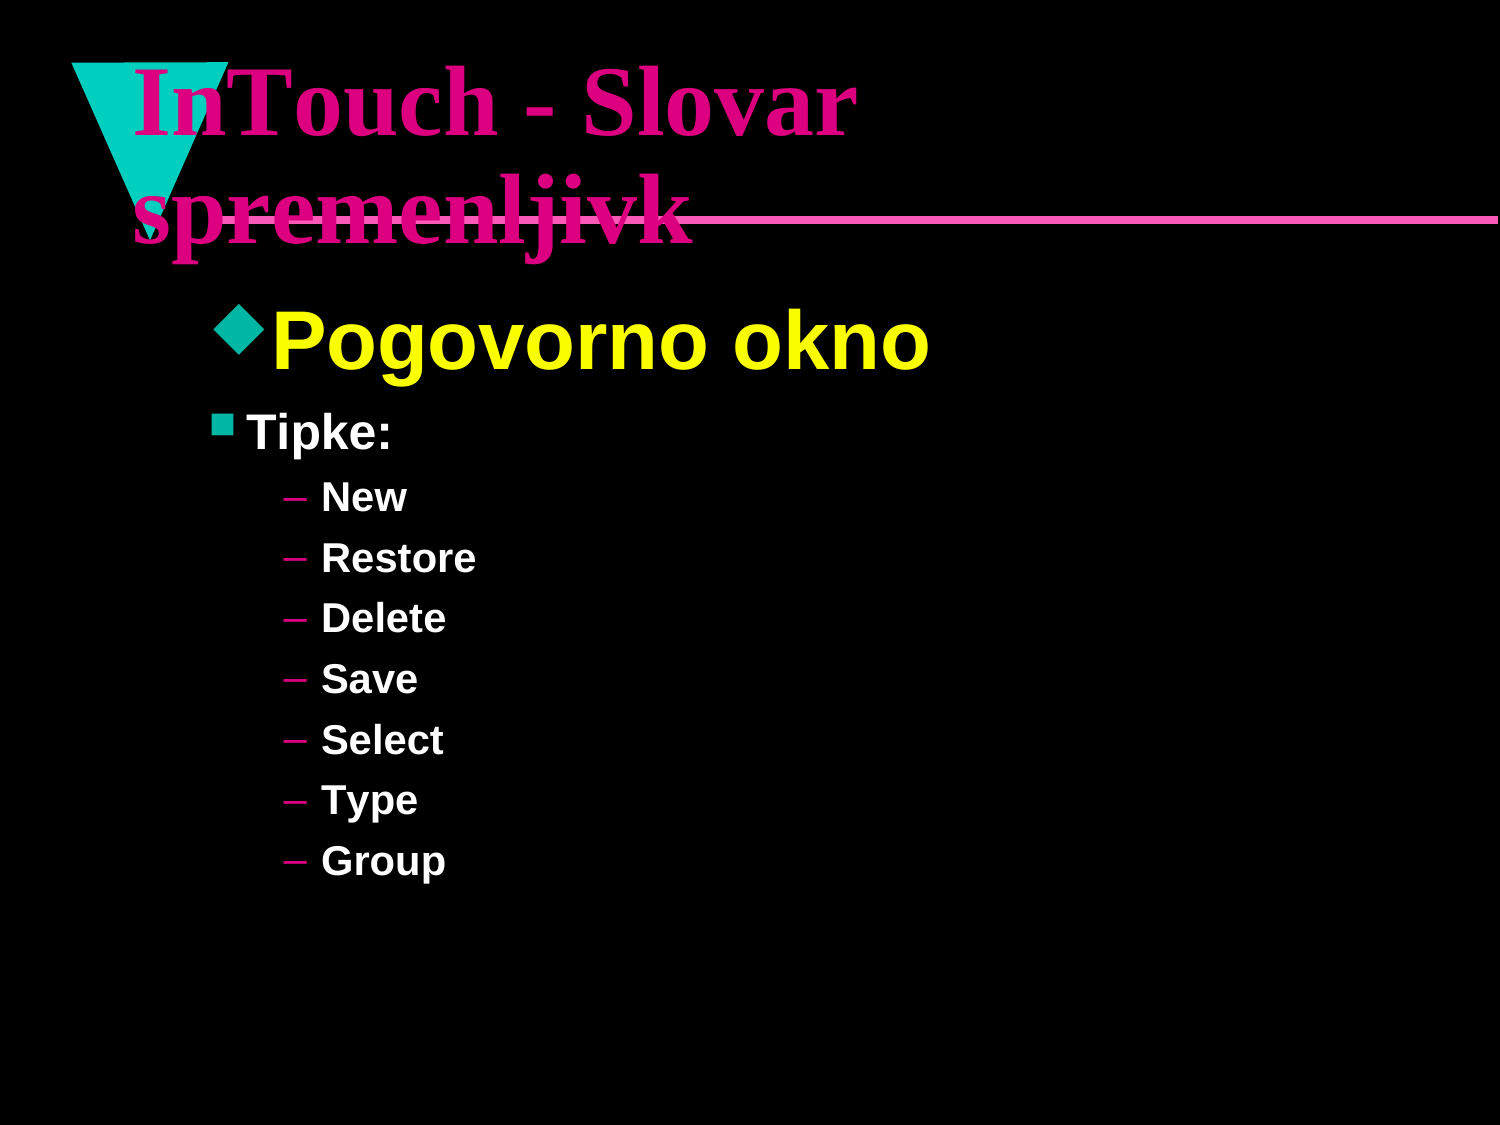

# InTouch - Slovar spremenljivk
Pogovorno okno
Tipke:
New
Restore
Delete
Save
Select
Type
Group
Slovar spremenljivk
11